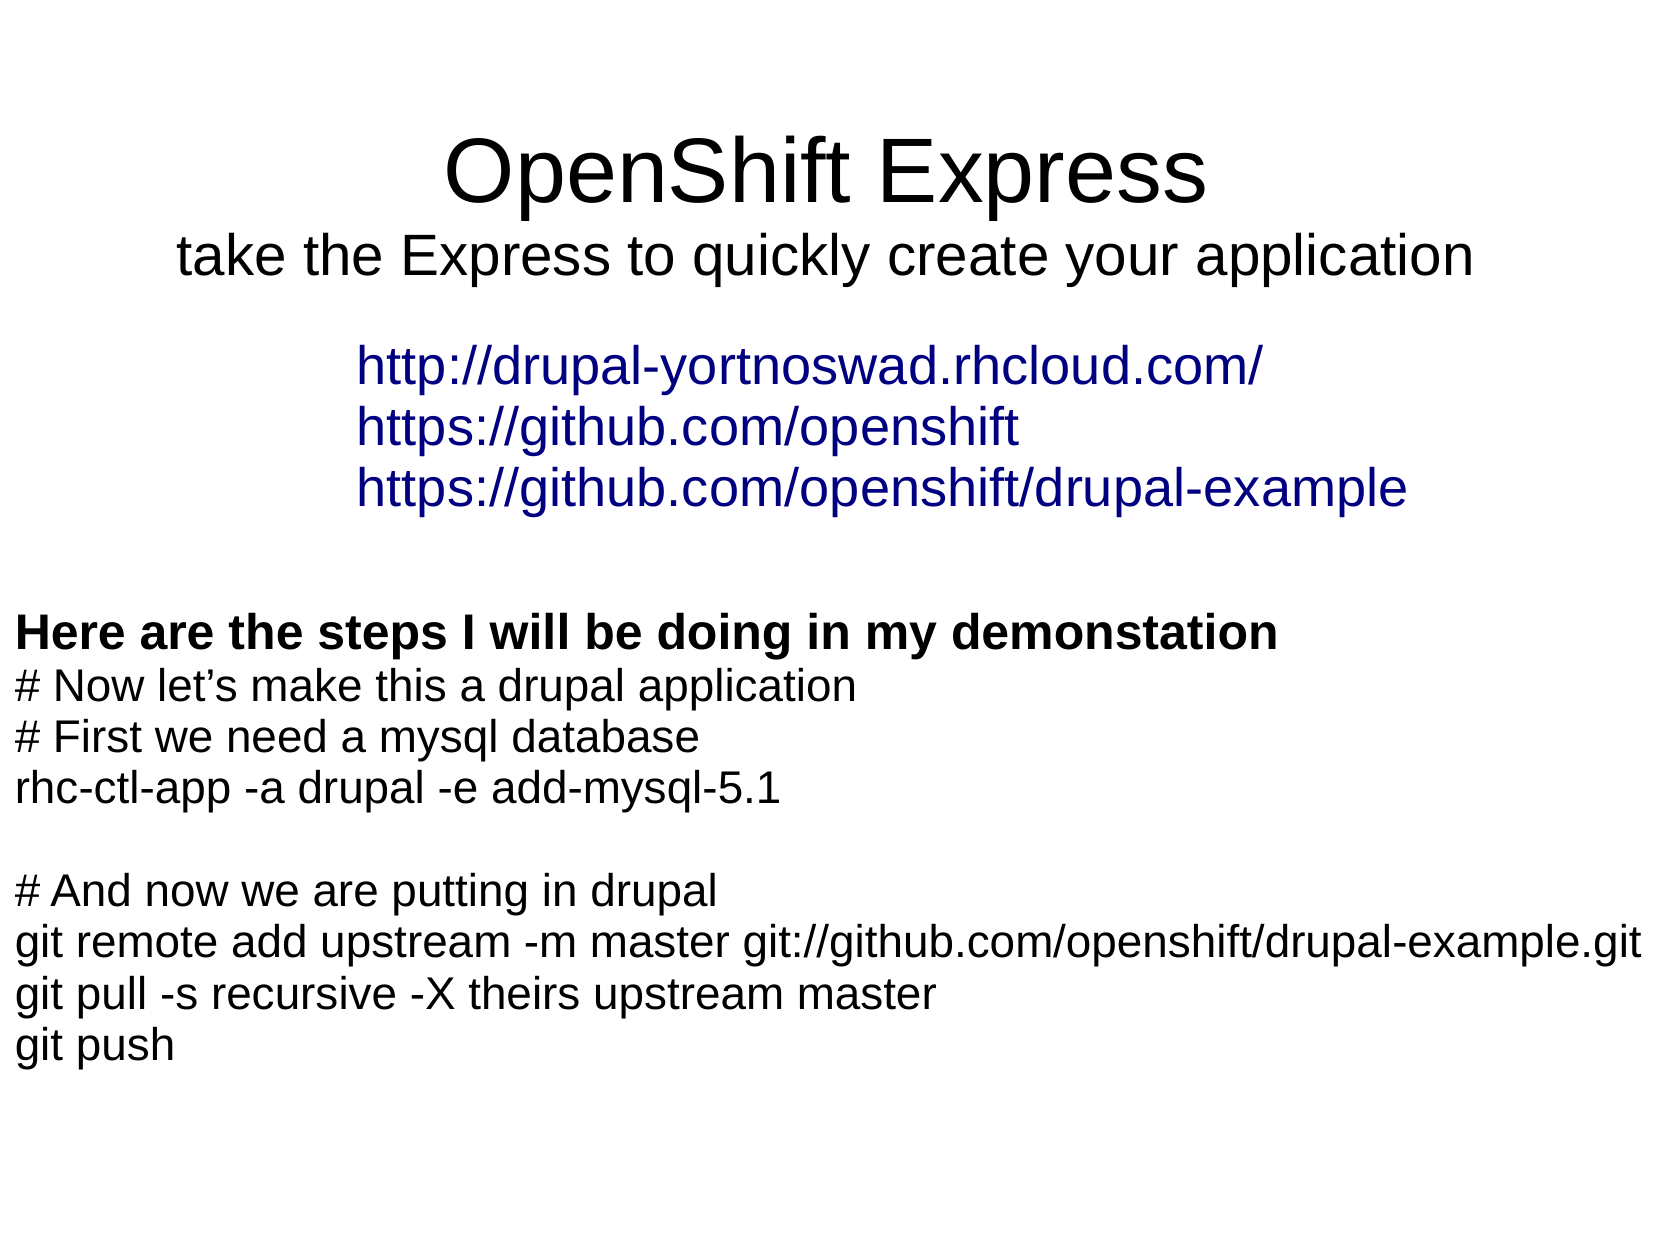

OpenShift Express
take the Express to quickly create your application
http://drupal-yortnoswad.rhcloud.com/
https://github.com/openshift
https://github.com/openshift/drupal-example
Here are the steps I will be doing in my demonstation
# Now let’s make this a drupal application
# First we need a mysql database
rhc-ctl-app -a drupal -e add-mysql-5.1
# And now we are putting in drupal
git remote add upstream -m master git://github.com/openshift/drupal-example.git
git pull -s recursive -X theirs upstream master
git push